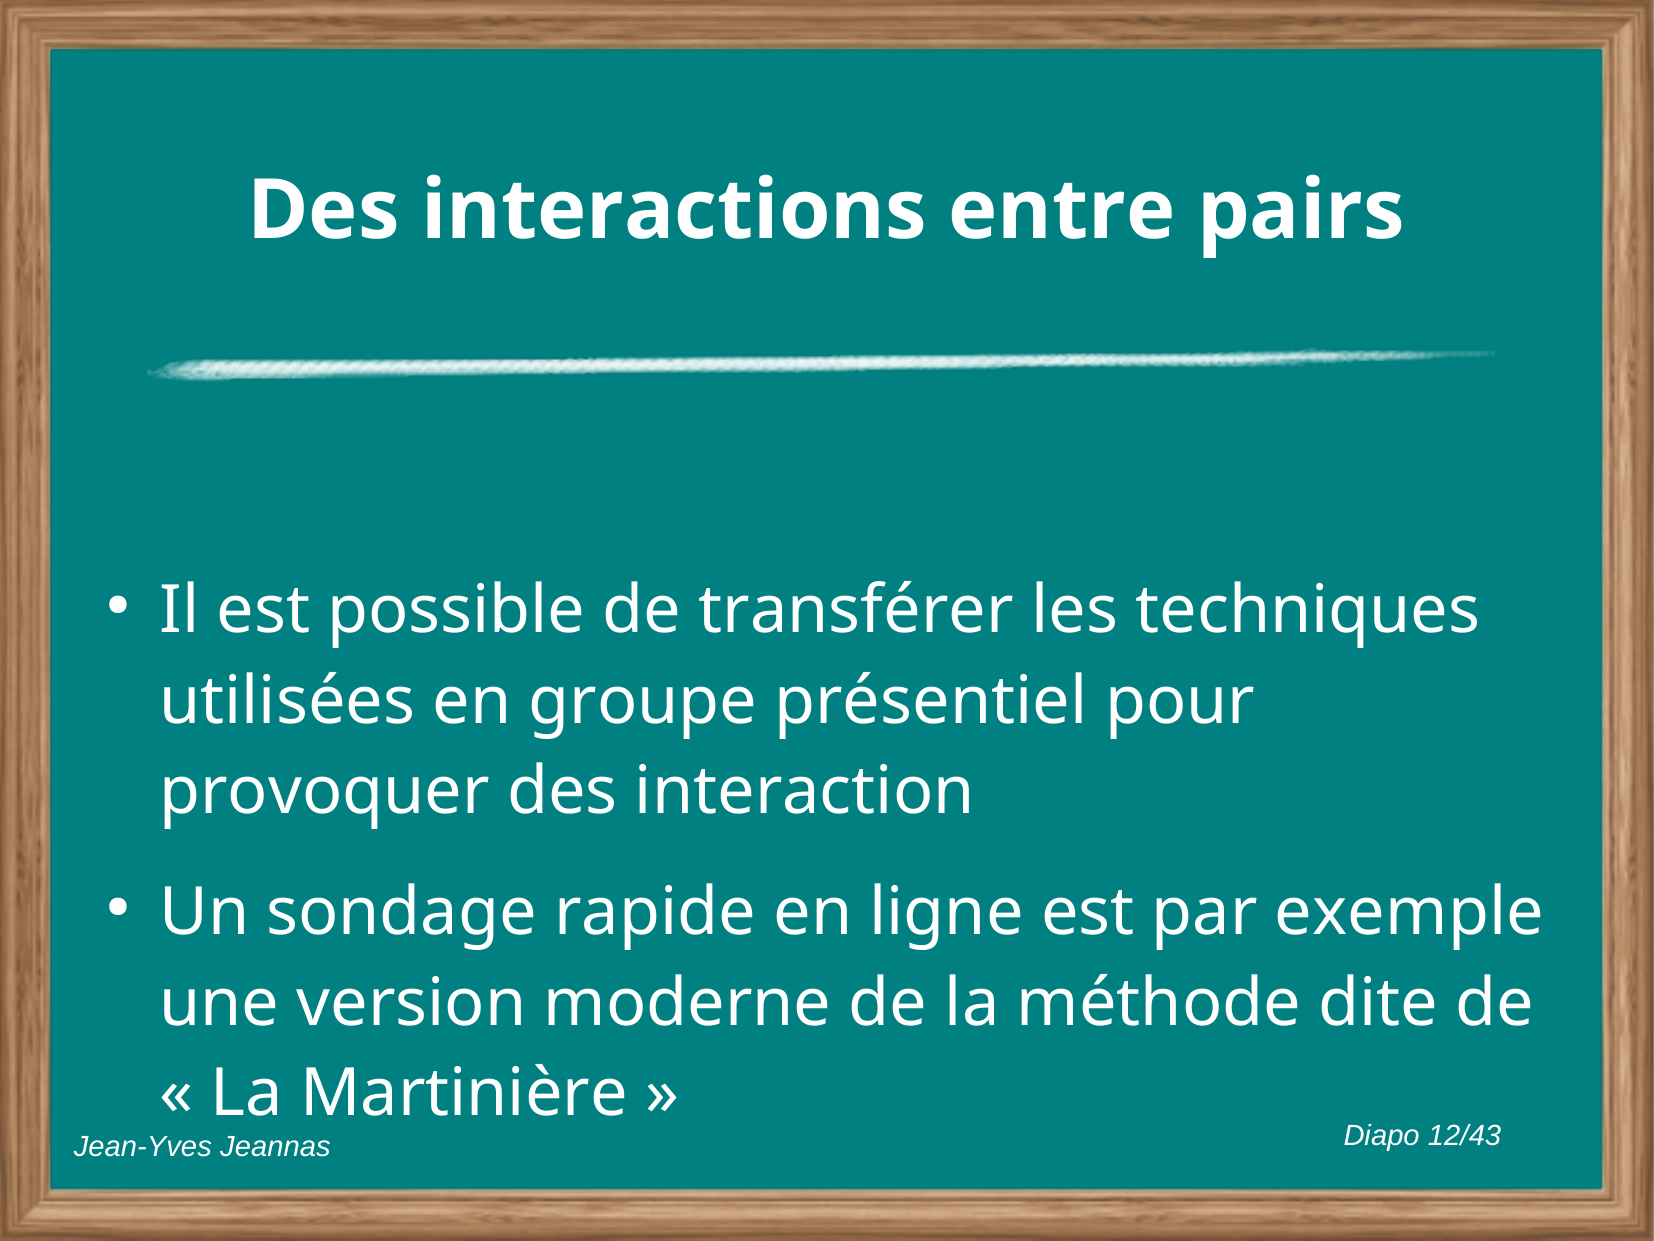

# Des interactions entre pairs
Il est possible de transférer les techniques utilisées en groupe présentiel pour provoquer des interaction
Un sondage rapide en ligne est par exemple une version moderne de la méthode dite de « La Martinière »